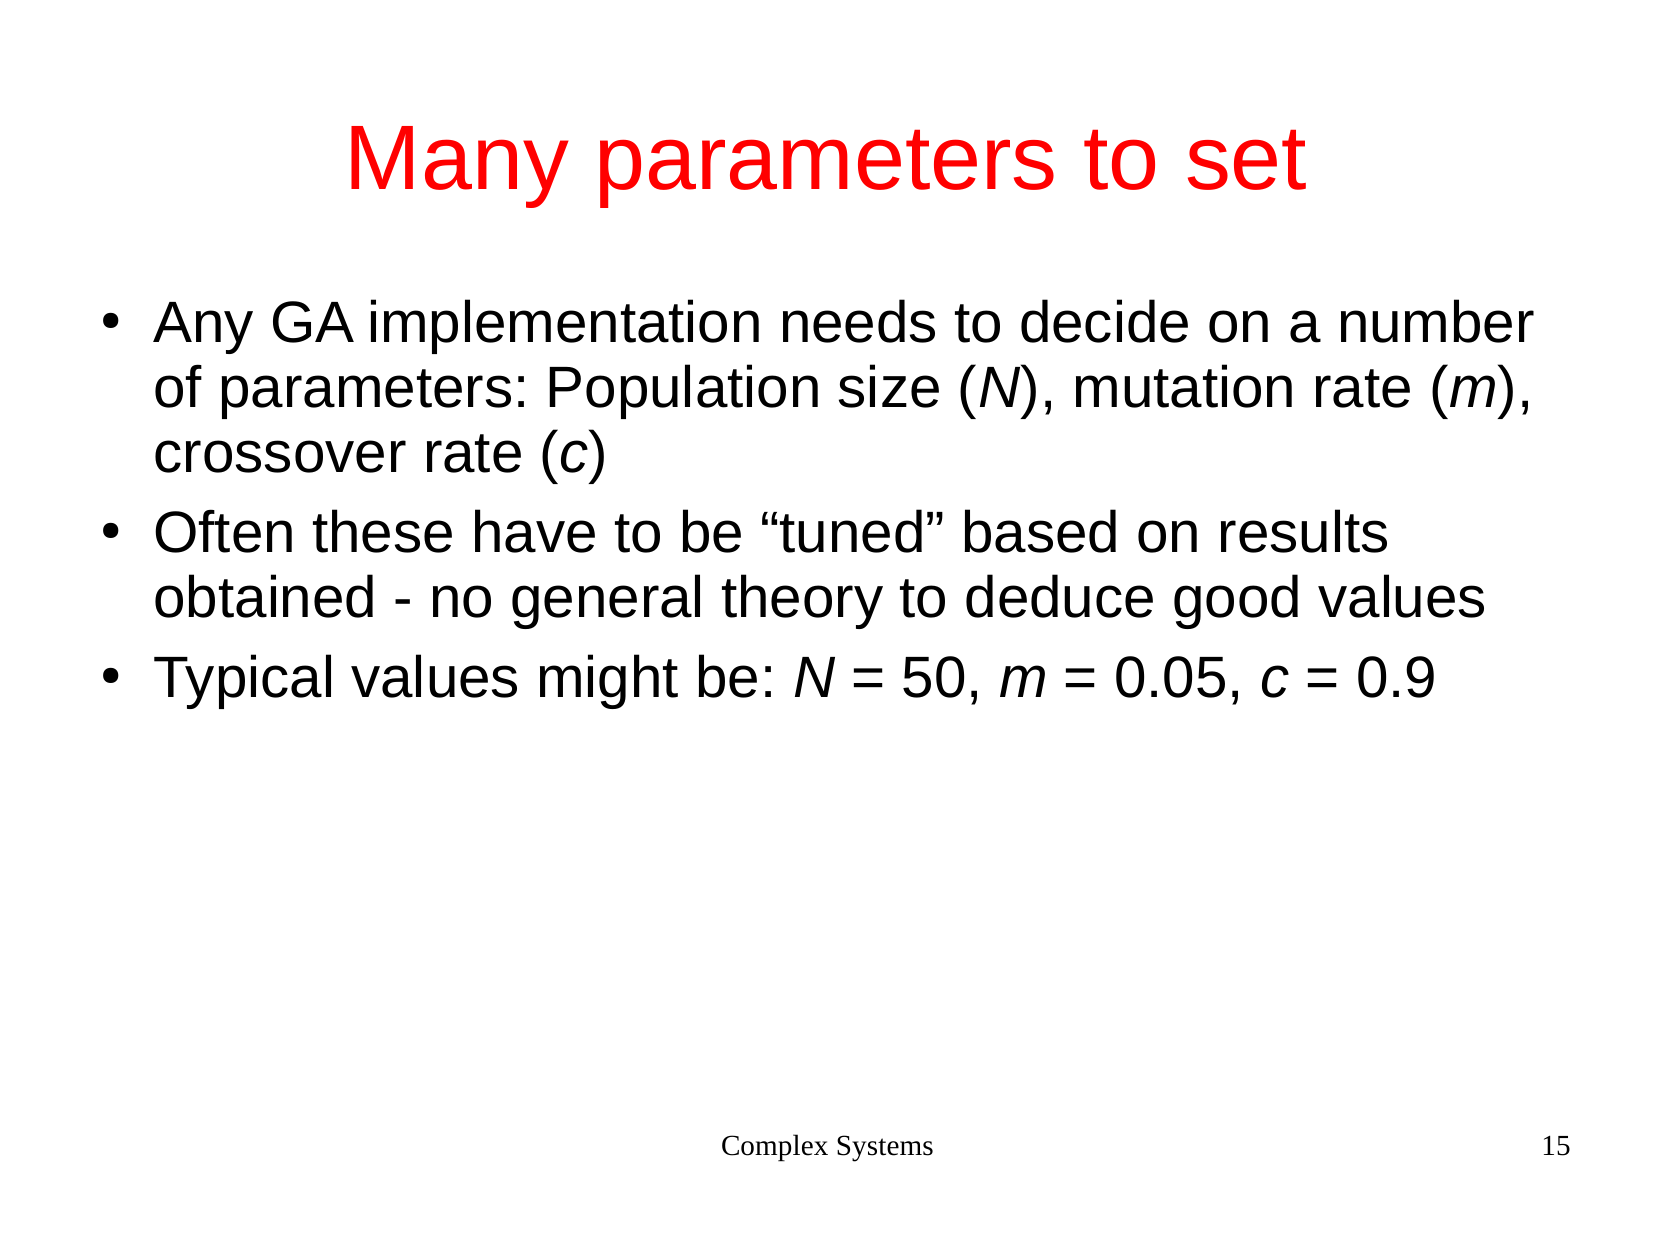

# Many parameters to set
Any GA implementation needs to decide on a number of parameters: Population size (N), mutation rate (m), crossover rate (c)
Often these have to be “tuned” based on results obtained - no general theory to deduce good values
Typical values might be: N = 50, m = 0.05, c = 0.9
Complex Systems
15